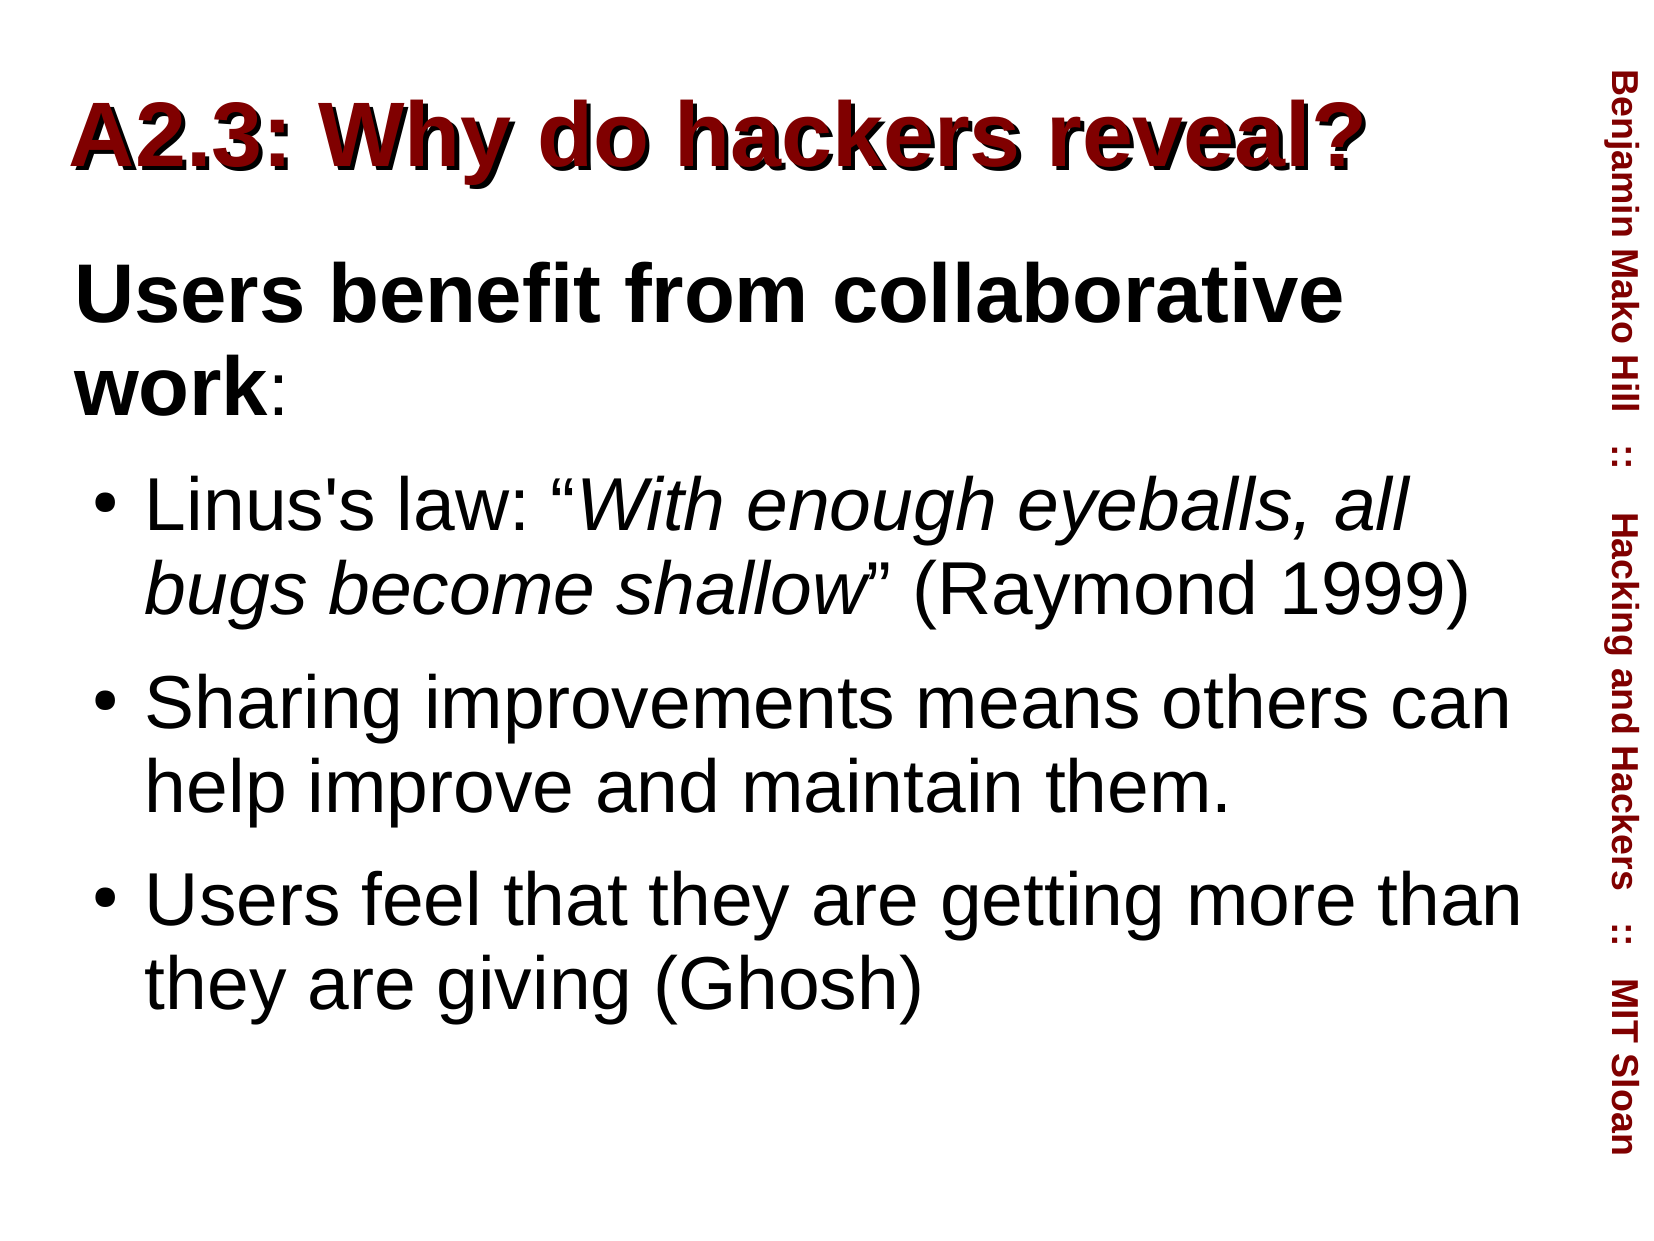

# A2.3: Why do hackers reveal?
Users benefit from collaborative work:
Linus's law: “With enough eyeballs, all bugs become shallow” (Raymond 1999)
Sharing improvements means others can help improve and maintain them.
Users feel that they are getting more than they are giving (Ghosh)